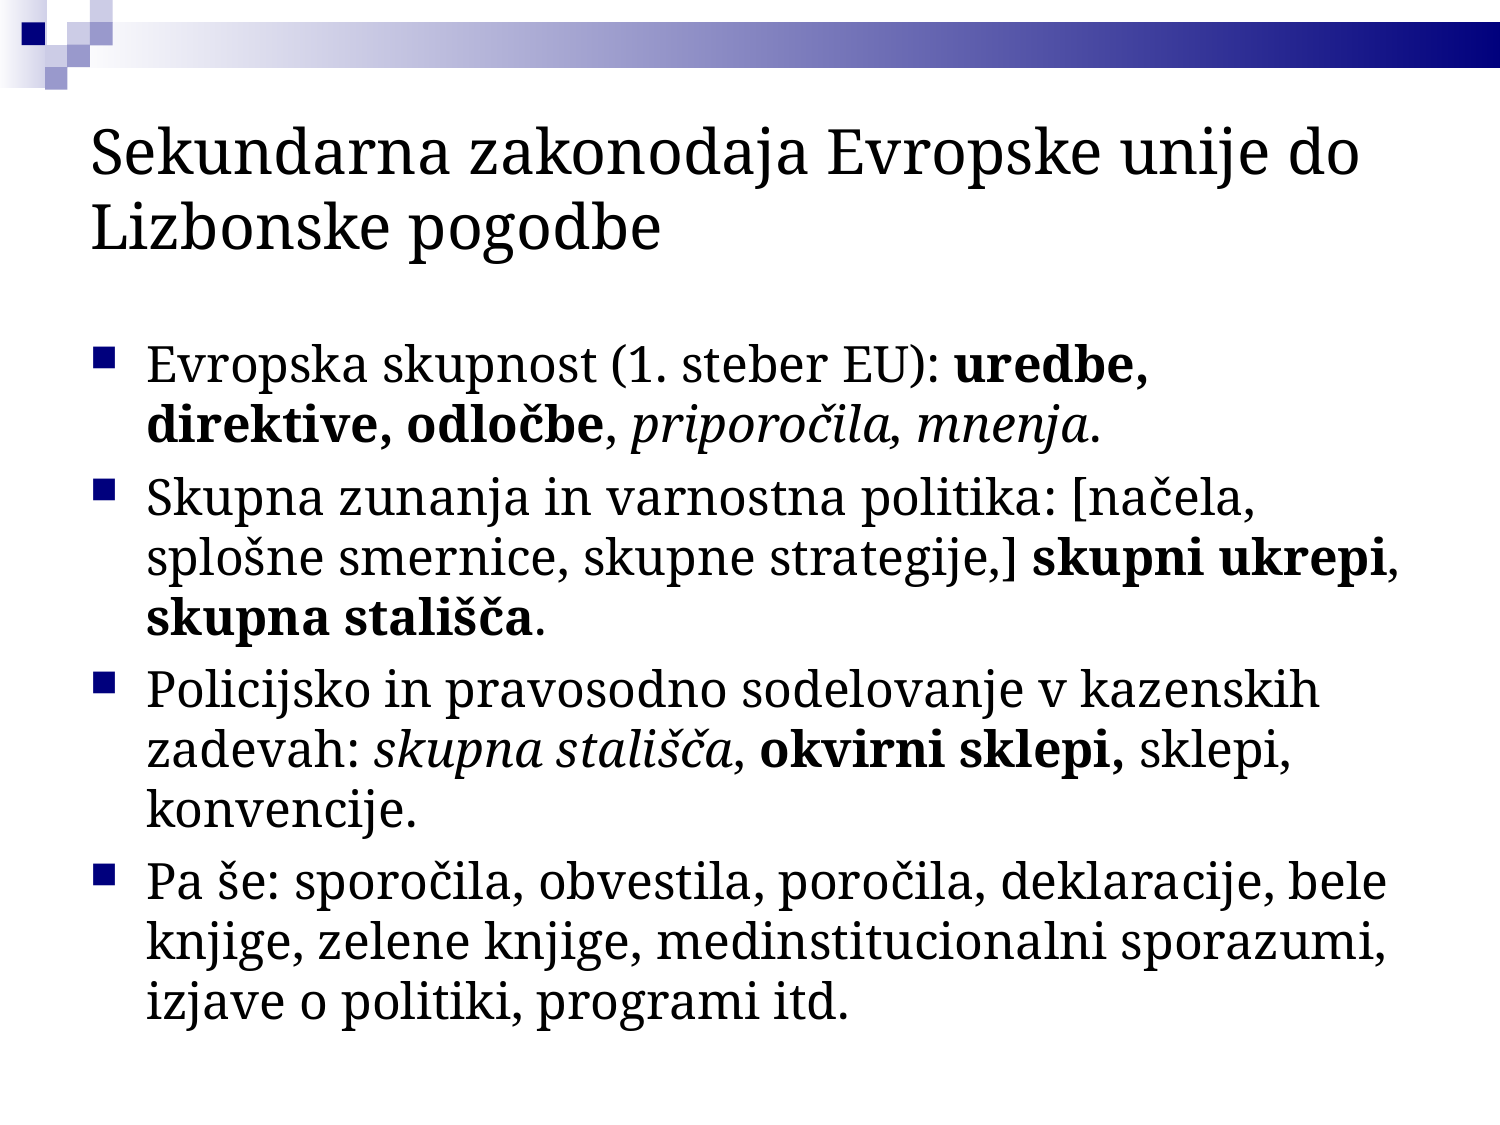

# Sekundarna zakonodaja Evropske unije do Lizbonske pogodbe
Evropska skupnost (1. steber EU): uredbe, direktive, odločbe, priporočila, mnenja.
Skupna zunanja in varnostna politika: [načela, splošne smernice, skupne strategije,] skupni ukrepi, skupna stališča.
Policijsko in pravosodno sodelovanje v kazenskih zadevah: skupna stališča, okvirni sklepi, sklepi, konvencije.
Pa še: sporočila, obvestila, poročila, deklaracije, bele knjige, zelene knjige, medinstitucionalni sporazumi, izjave o politiki, programi itd.